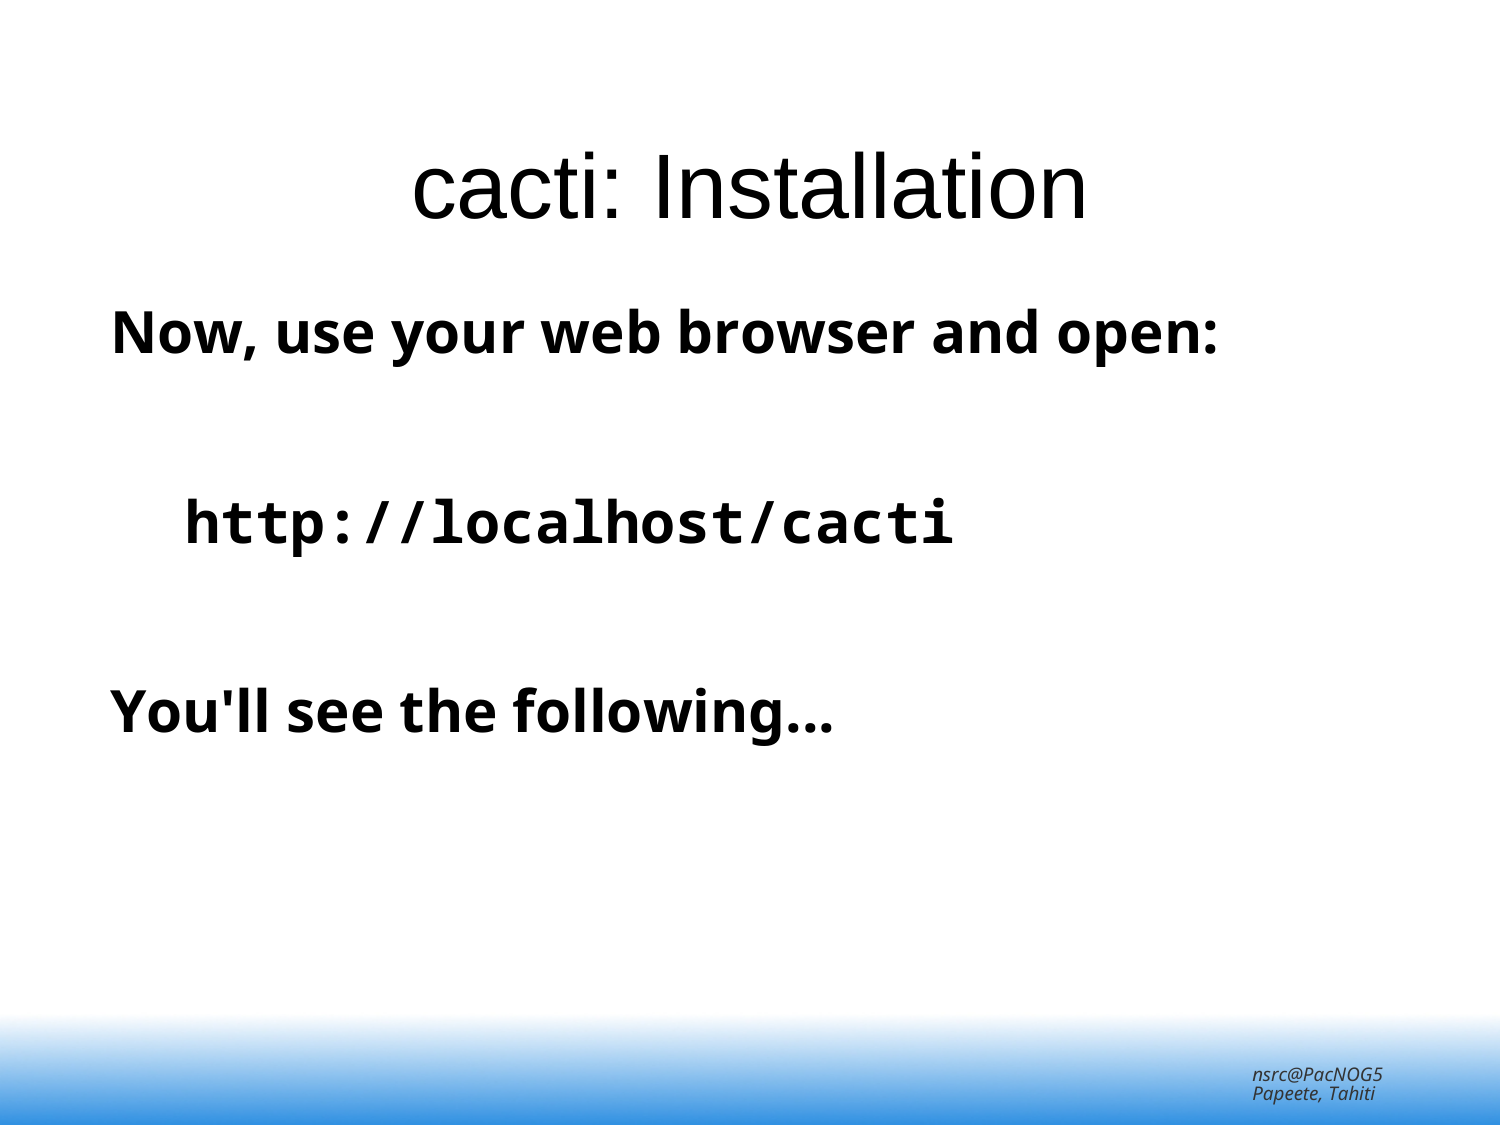

# cacti: Installation
Now, use your web browser and open:
http://localhost/cacti
You'll see the following...